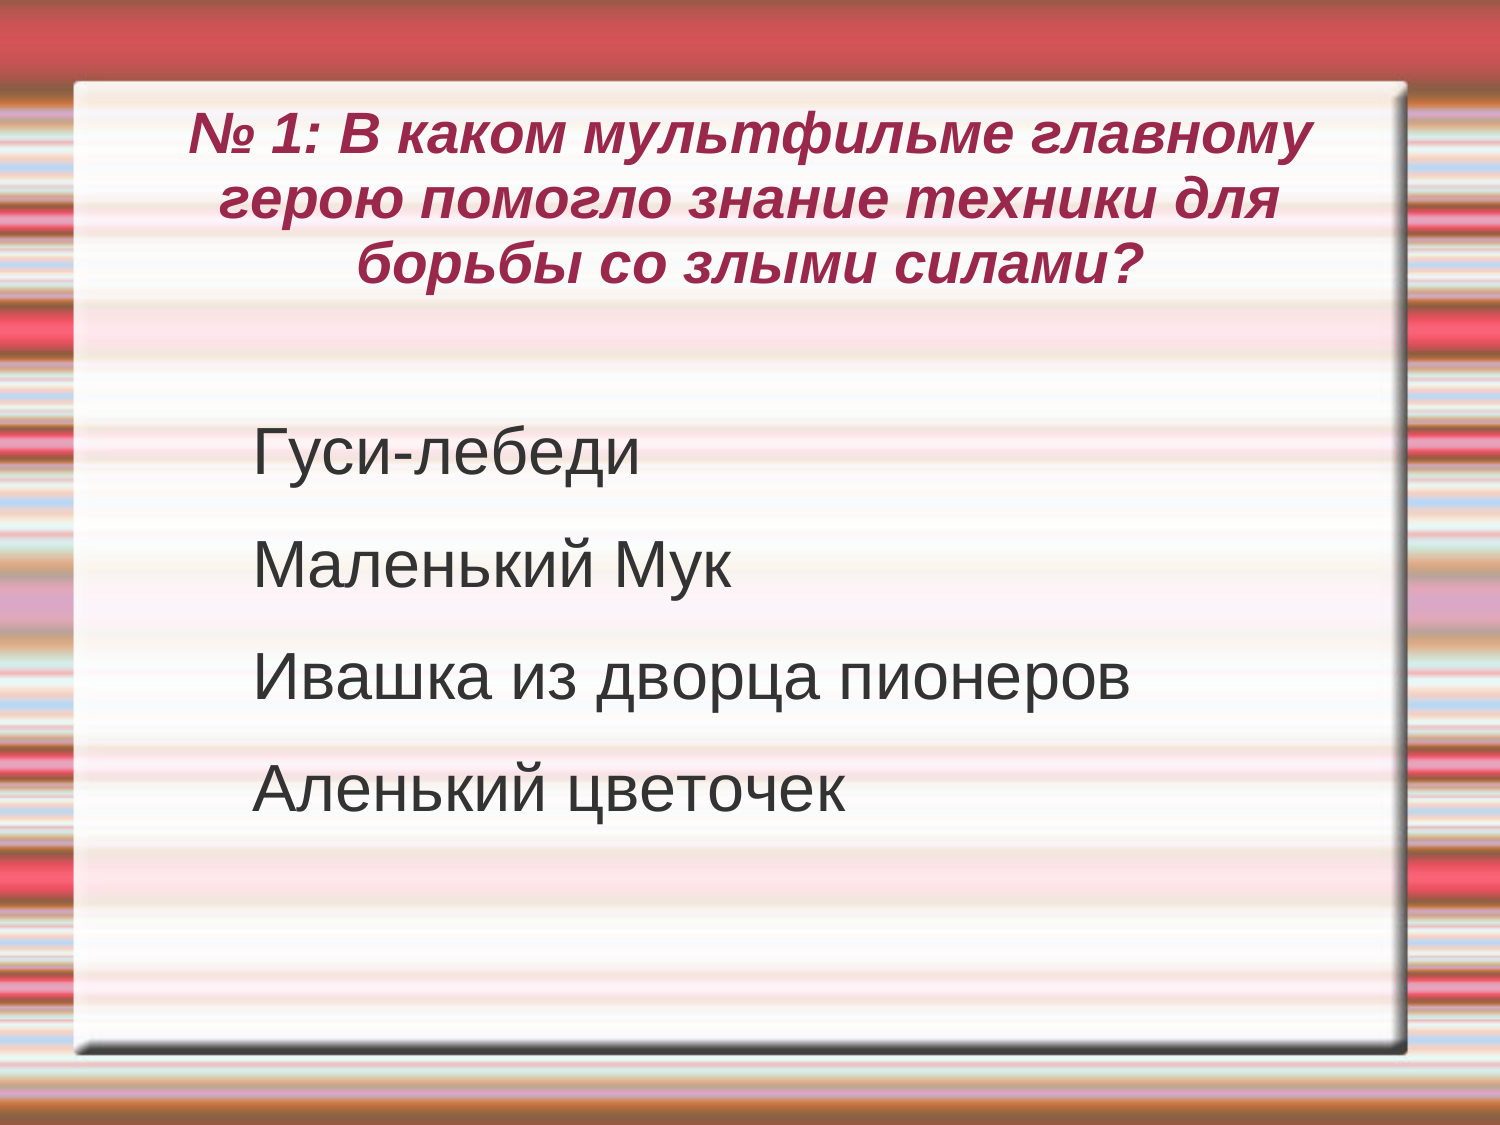

# № 1: В каком мультфильме главному герою помогло знание техники для борьбы со злыми силами?
Гуси-лебеди
Маленький Мук
Ивашка из дворца пионеров
Аленький цветочек